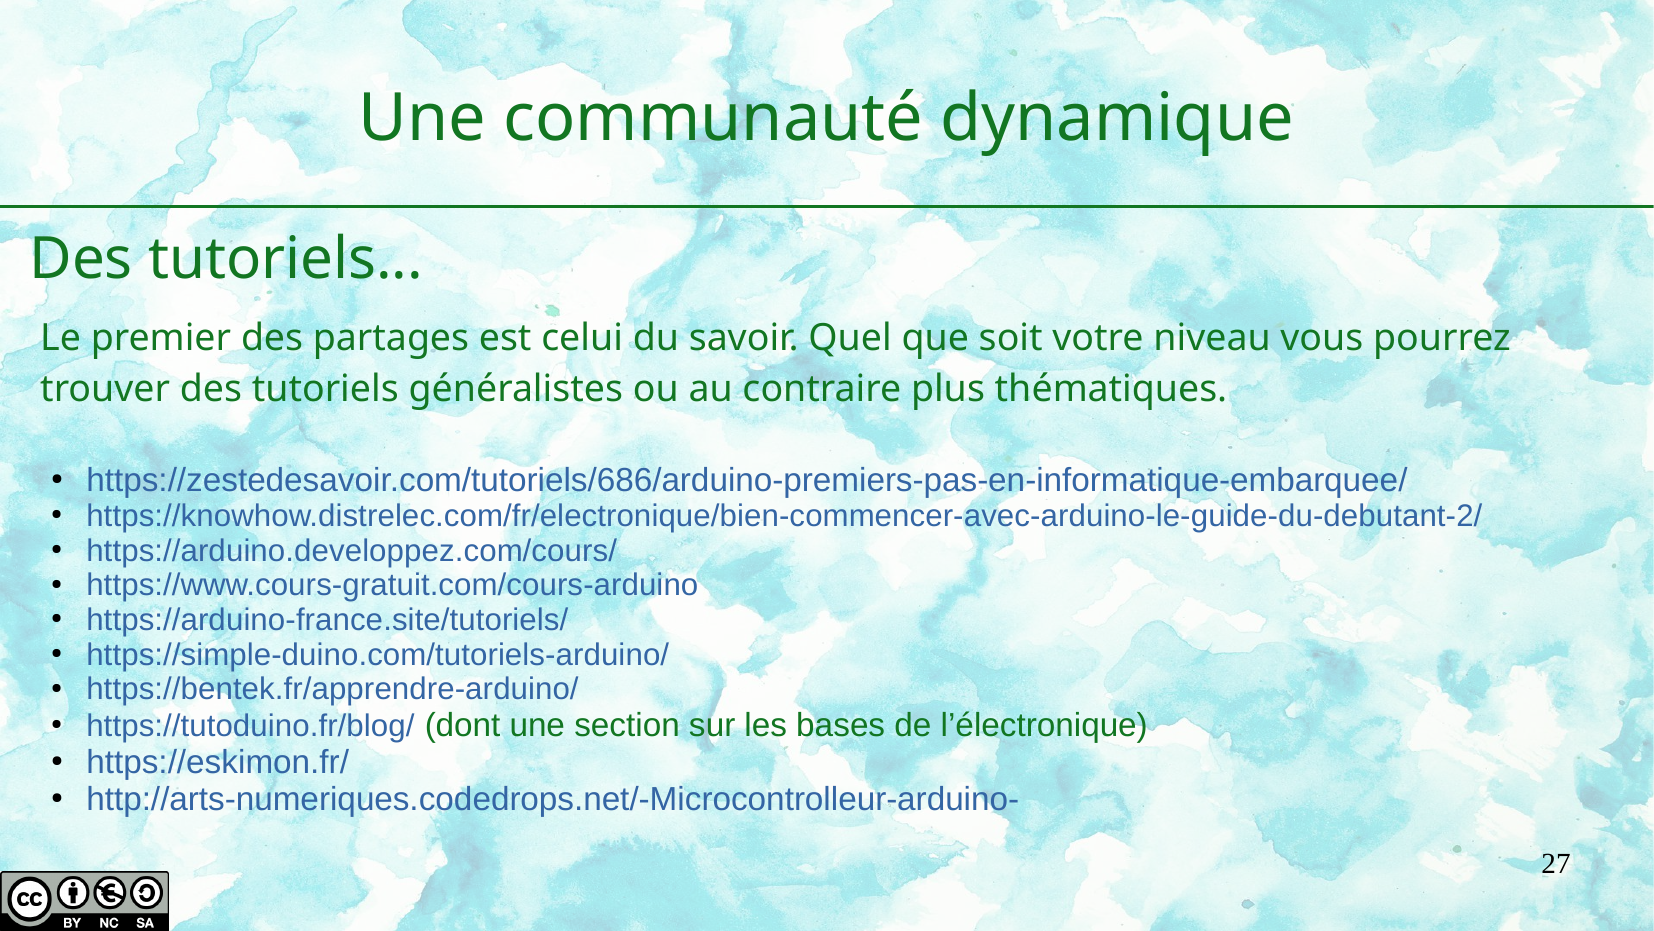

# Une communauté dynamique
Des tutoriels...
Le premier des partages est celui du savoir. Quel que soit votre niveau vous pourrez trouver des tutoriels généralistes ou au contraire plus thématiques.
https://zestedesavoir.com/tutoriels/686/arduino-premiers-pas-en-informatique-embarquee/
https://knowhow.distrelec.com/fr/electronique/bien-commencer-avec-arduino-le-guide-du-debutant-2/
https://arduino.developpez.com/cours/
https://www.cours-gratuit.com/cours-arduino
https://arduino-france.site/tutoriels/
https://simple-duino.com/tutoriels-arduino/
https://bentek.fr/apprendre-arduino/
https://tutoduino.fr/blog/ (dont une section sur les bases de l’électronique)
https://eskimon.fr/
http://arts-numeriques.codedrops.net/-Microcontrolleur-arduino-
27